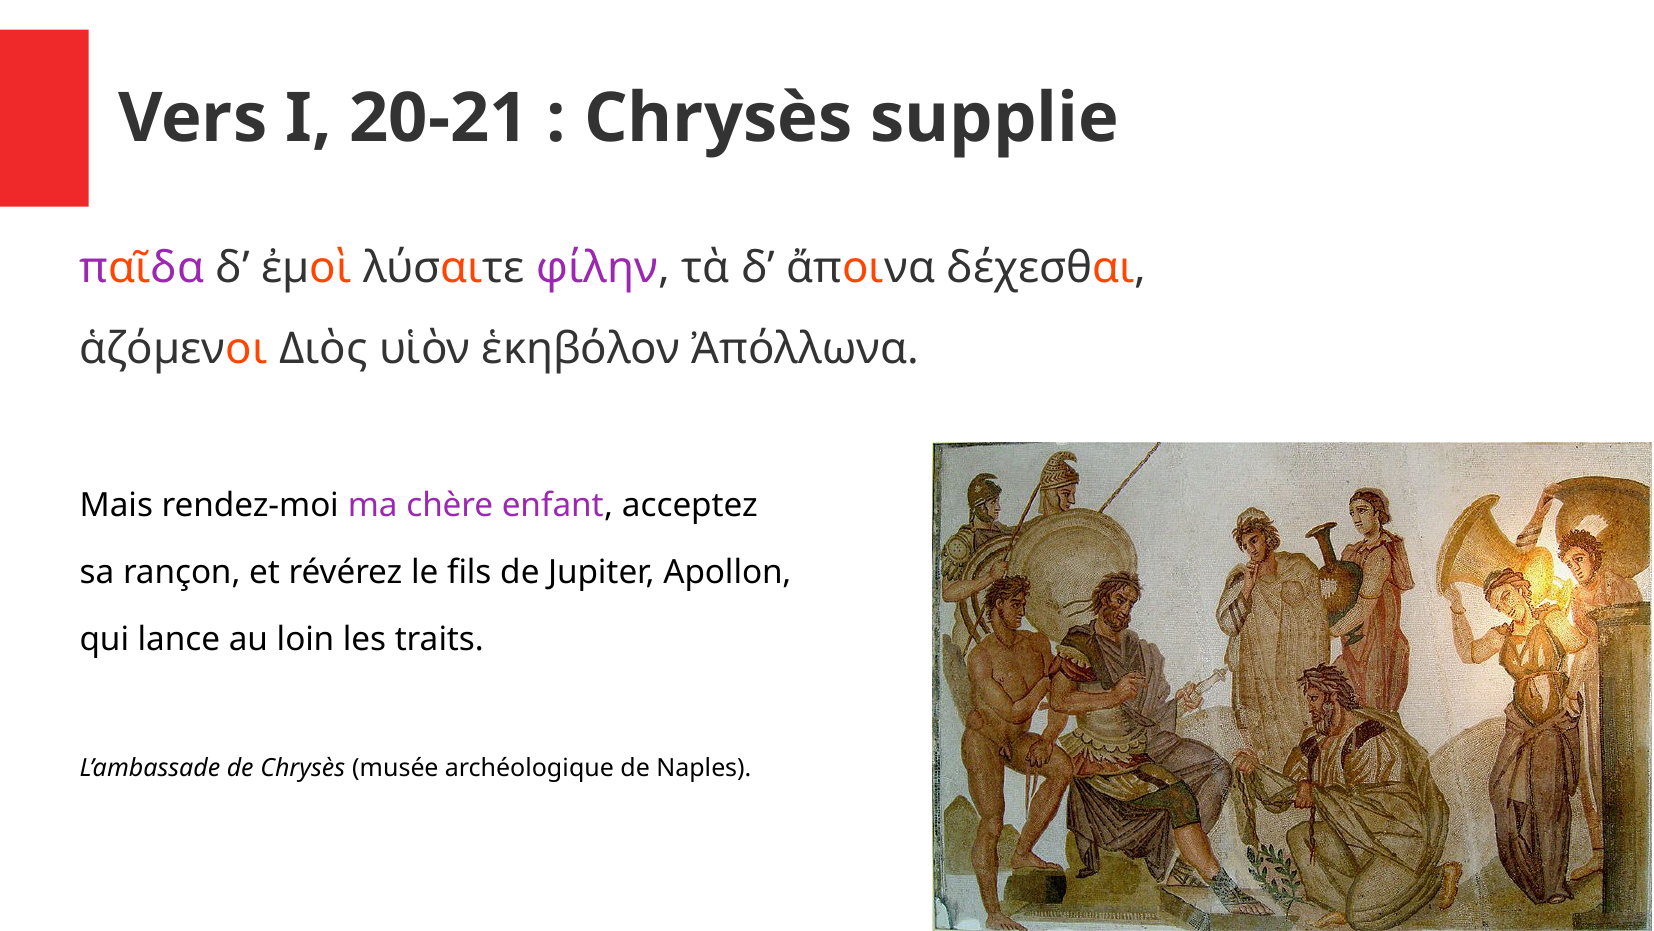

# Vers I, 20-21 : Chrysès supplie
παῖδα δ’ ἐμοὶ λύσαιτε φίλην, τὰ δ’ ἄποινα δέχεσθαι,
ἁζόμενοι Διὸς υἱὸν ἑκηβόλον Ἀπόλλωνα.
Mais rendez-moi ma chère enfant, acceptez
sa rançon, et révérez le fils de Jupiter, Apollon,
qui lance au loin les traits.
L’ambassade de Chrysès (musée archéologique de Naples).
3